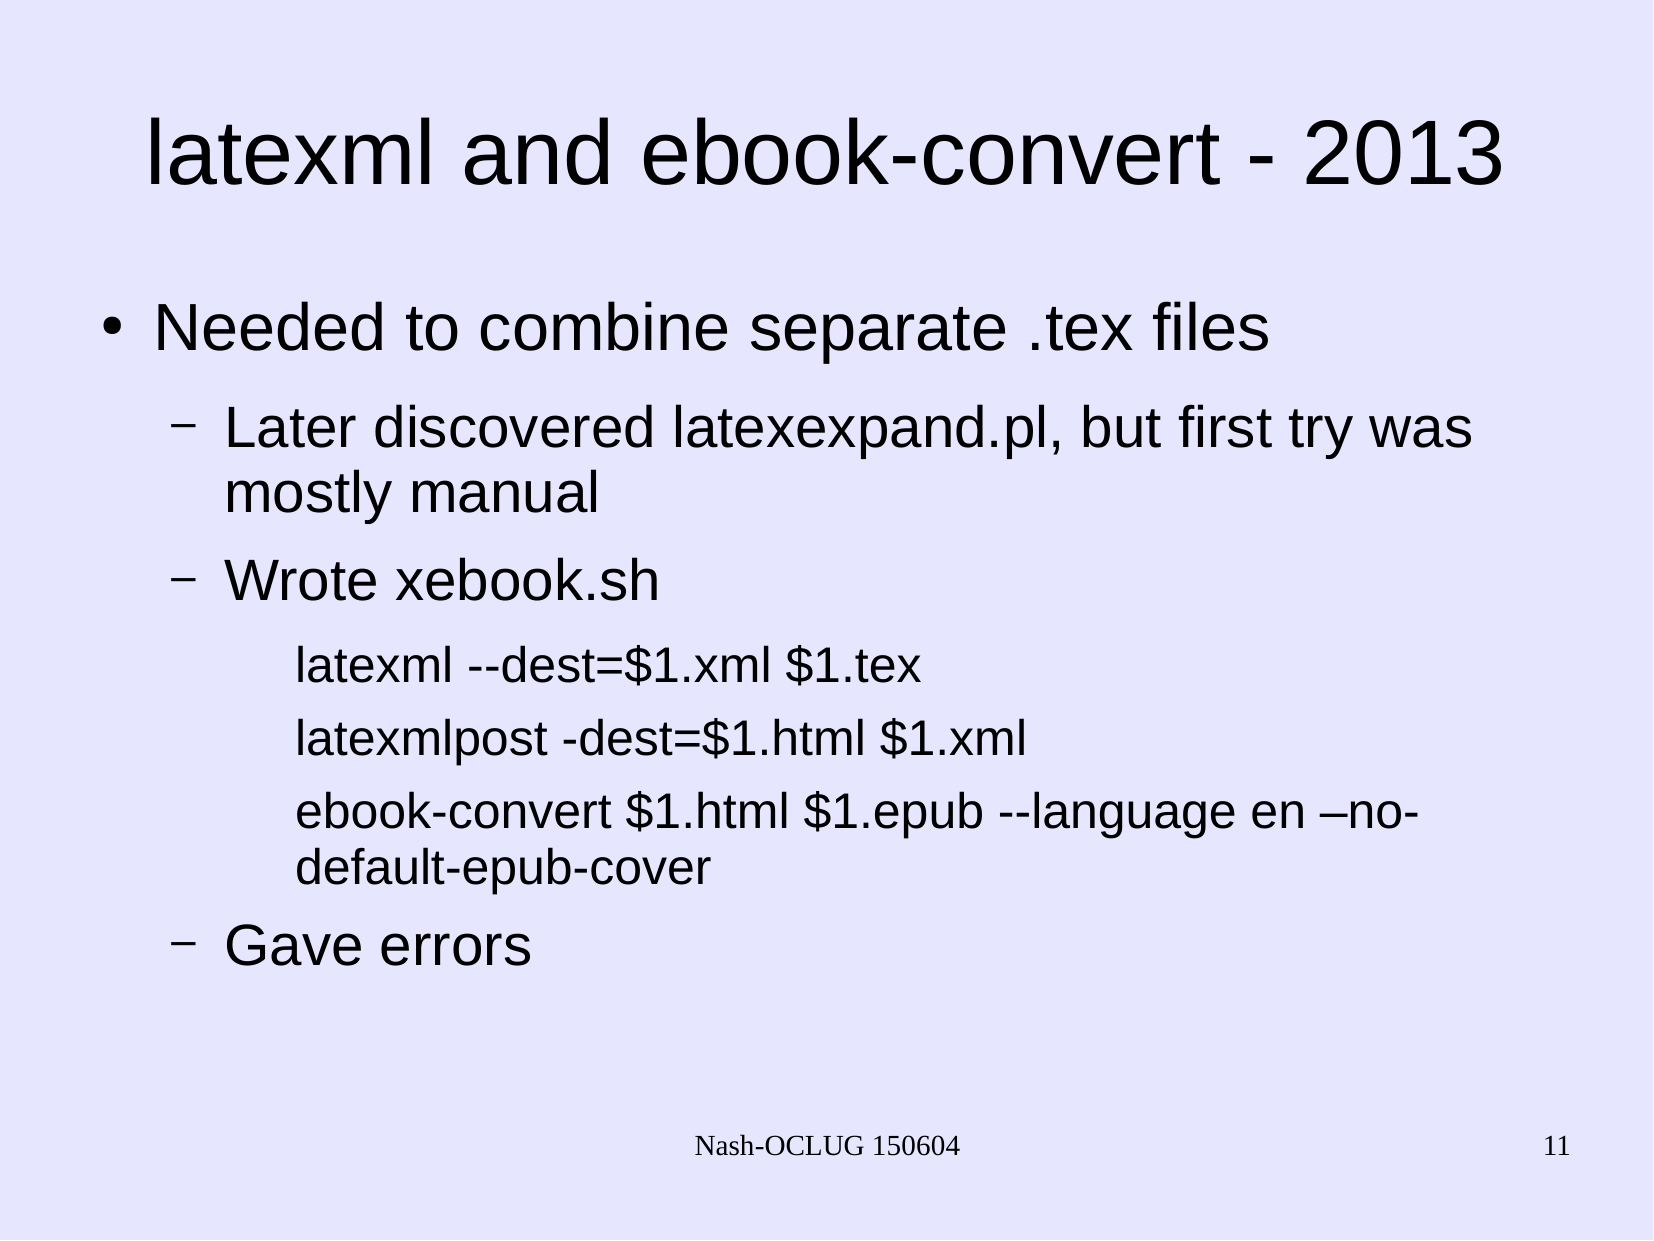

# latexml and ebook-convert - 2013
Needed to combine separate .tex files
Later discovered latexexpand.pl, but first try was mostly manual
Wrote xebook.sh
latexml --dest=$1.xml $1.tex
latexmlpost -dest=$1.html $1.xml
ebook-convert $1.html $1.epub --language en –no-default-epub-cover
Gave errors
11